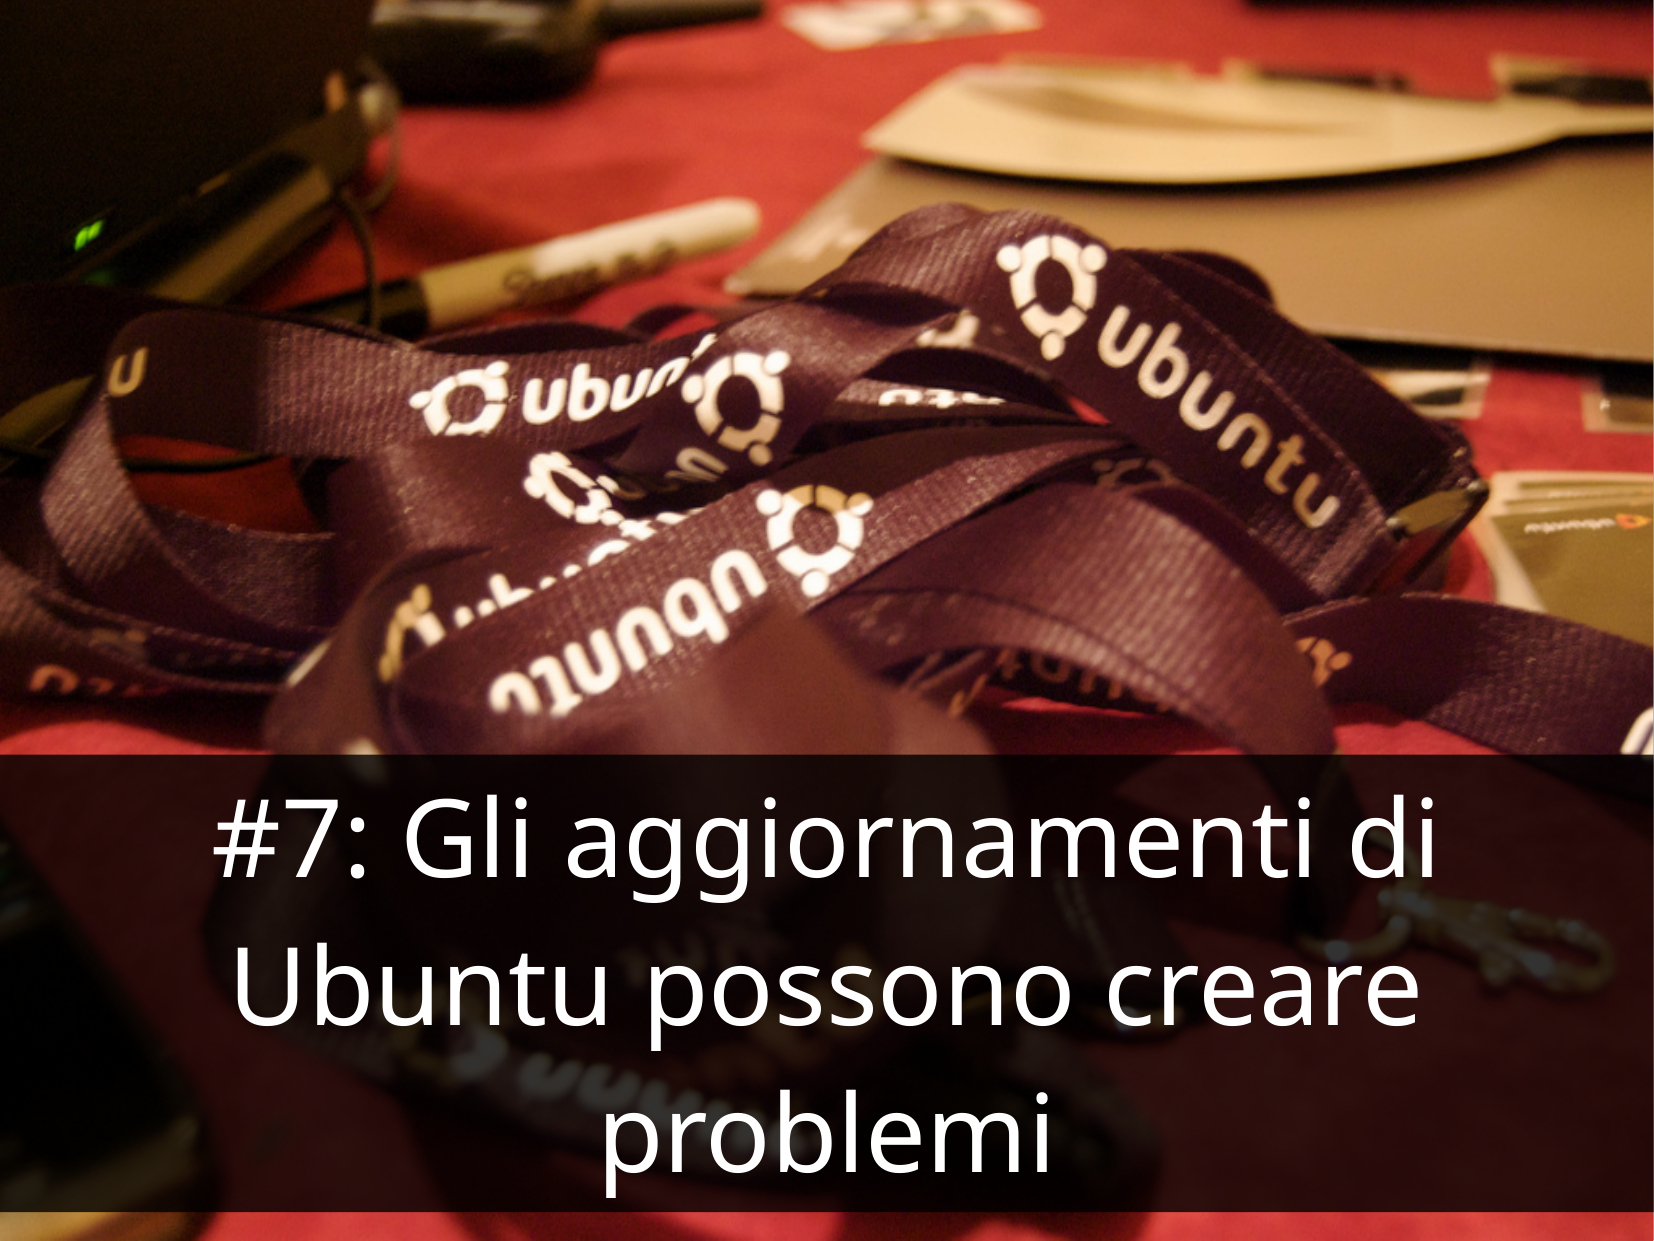

#7: Gli aggiornamenti di Ubuntu possono creare problemi